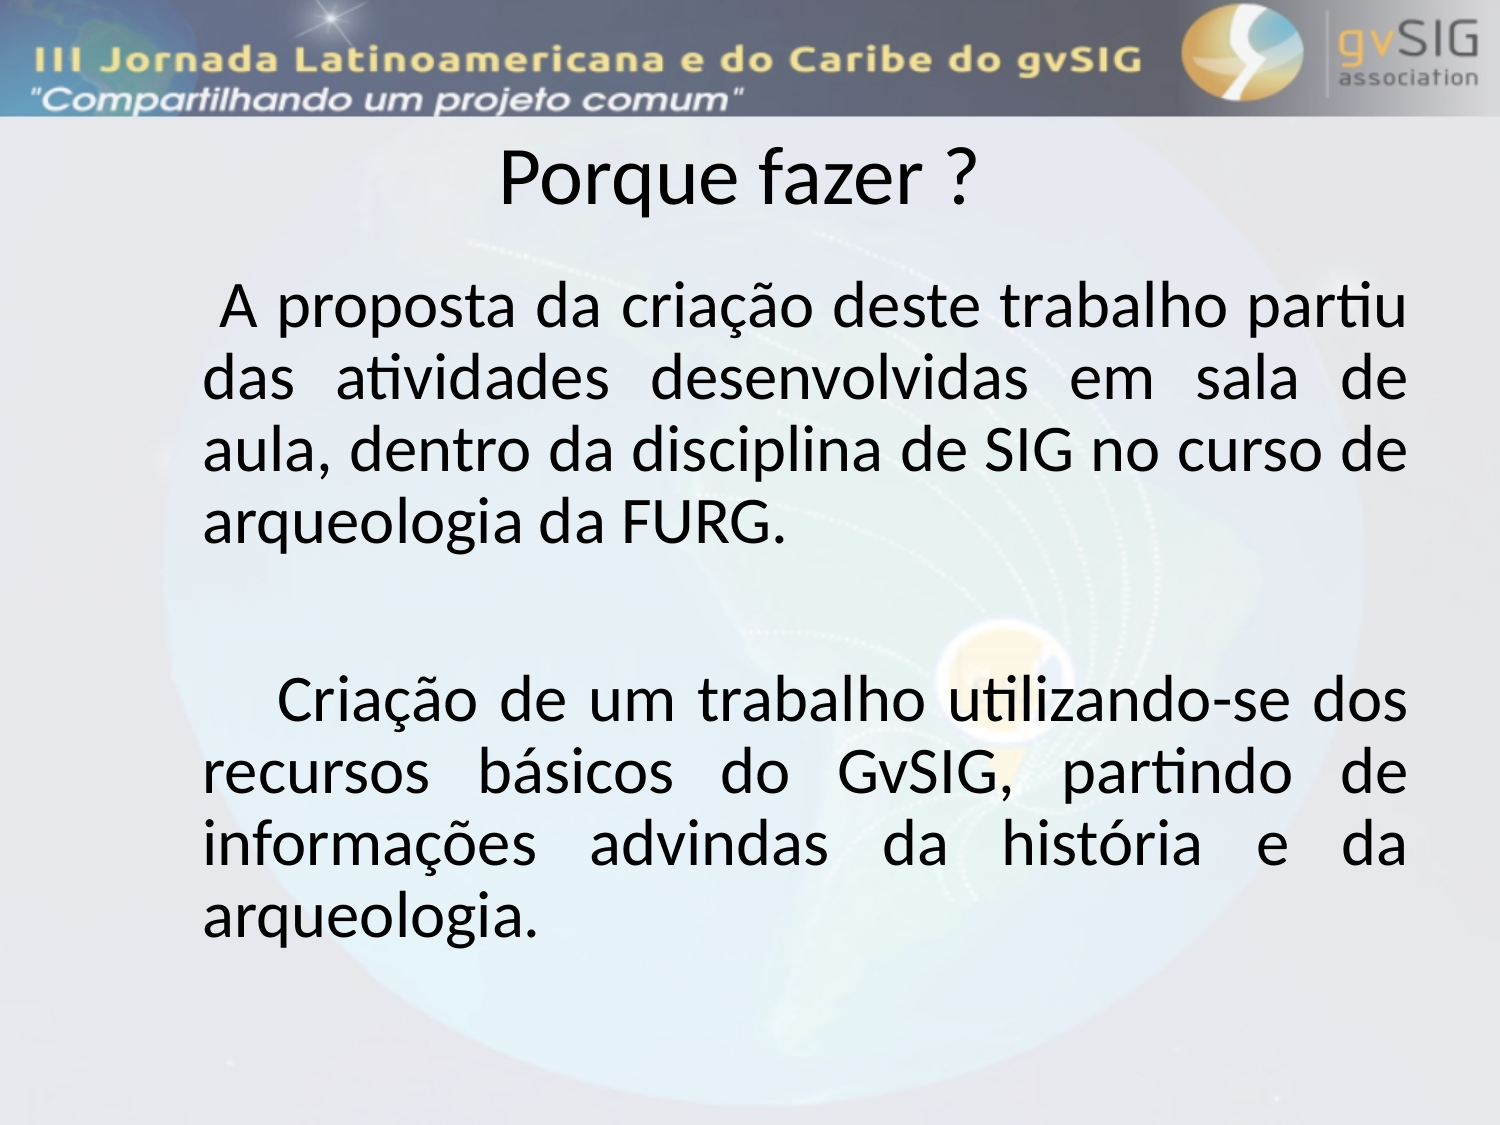

# Porque fazer ?
 A proposta da criação deste trabalho partiu das atividades desenvolvidas em sala de aula, dentro da disciplina de SIG no curso de arqueologia da FURG.
	Criação de um trabalho utilizando-se dos recursos básicos do GvSIG, partindo de informações advindas da história e da arqueologia.